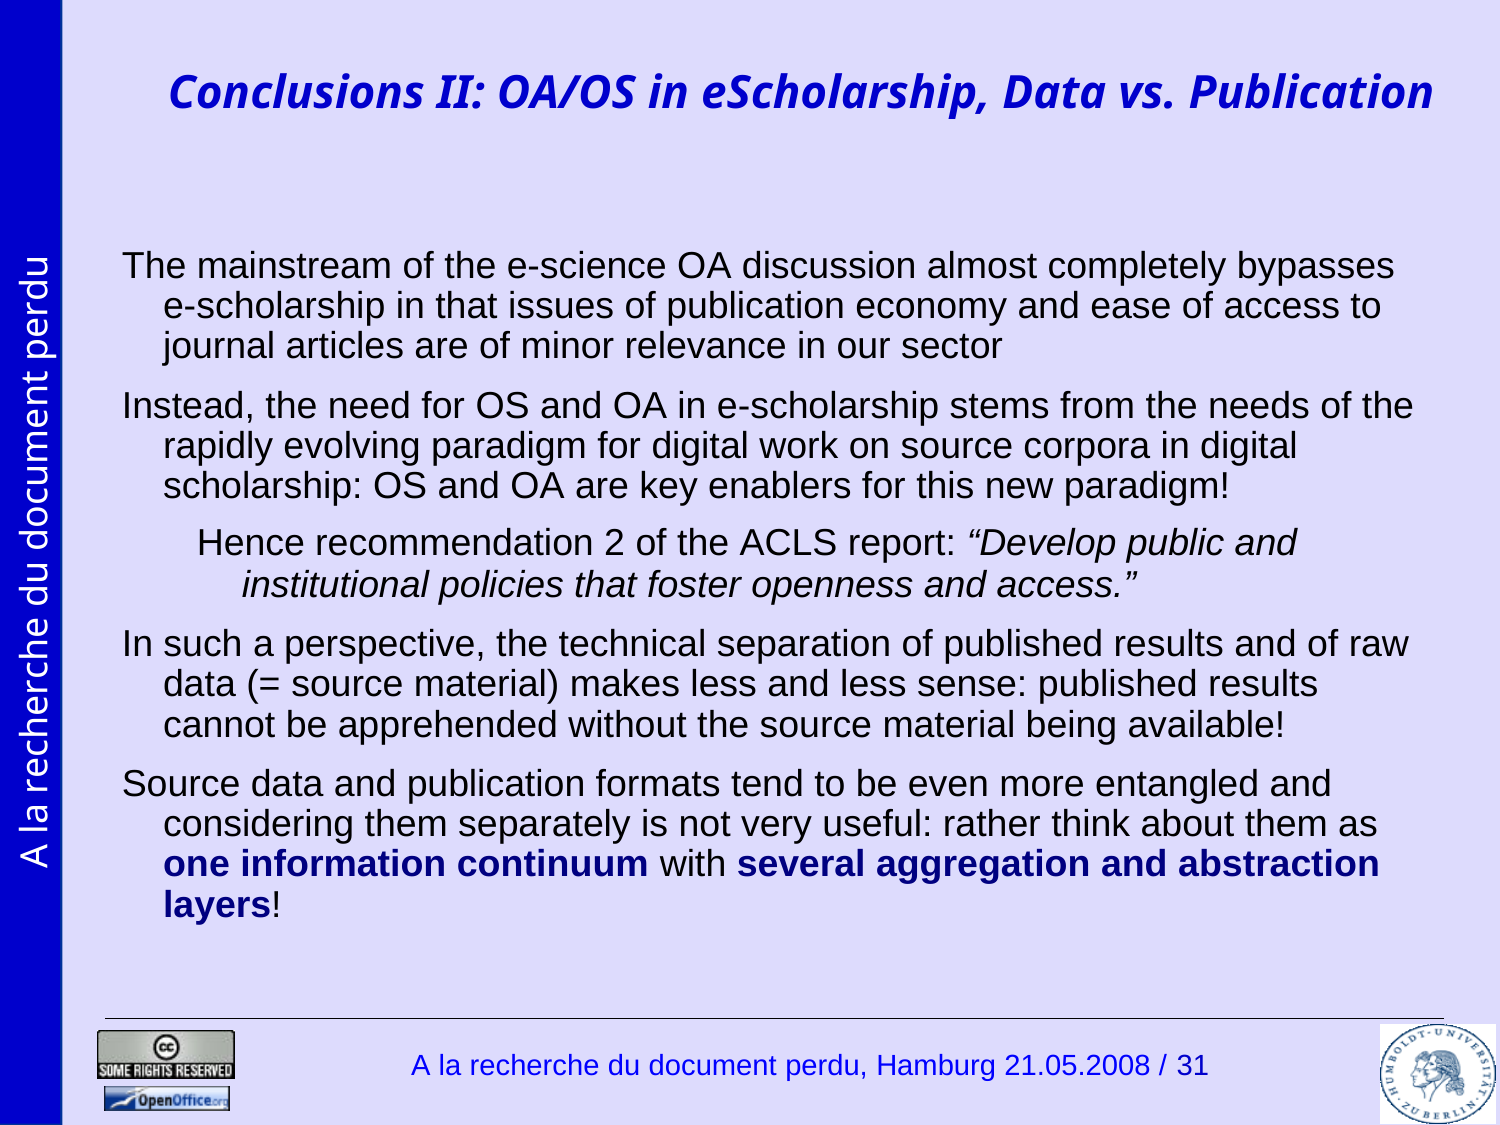

# Conclusions II: OA/OS in eScholarship, Data vs. Publication
The mainstream of the e-science OA discussion almost completely bypasses e-scholarship in that issues of publication economy and ease of access to journal articles are of minor relevance in our sector
Instead, the need for OS and OA in e-scholarship stems from the needs of the rapidly evolving paradigm for digital work on source corpora in digital scholarship: OS and OA are key enablers for this new paradigm!
Hence recommendation 2 of the ACLS report: “Develop public and institutional policies that foster openness and access.”
In such a perspective, the technical separation of published results and of raw data (= source material) makes less and less sense: published results cannot be apprehended without the source material being available!
Source data and publication formats tend to be even more entangled and considering them separately is not very useful: rather think about them as one information continuum with several aggregation and abstraction layers!